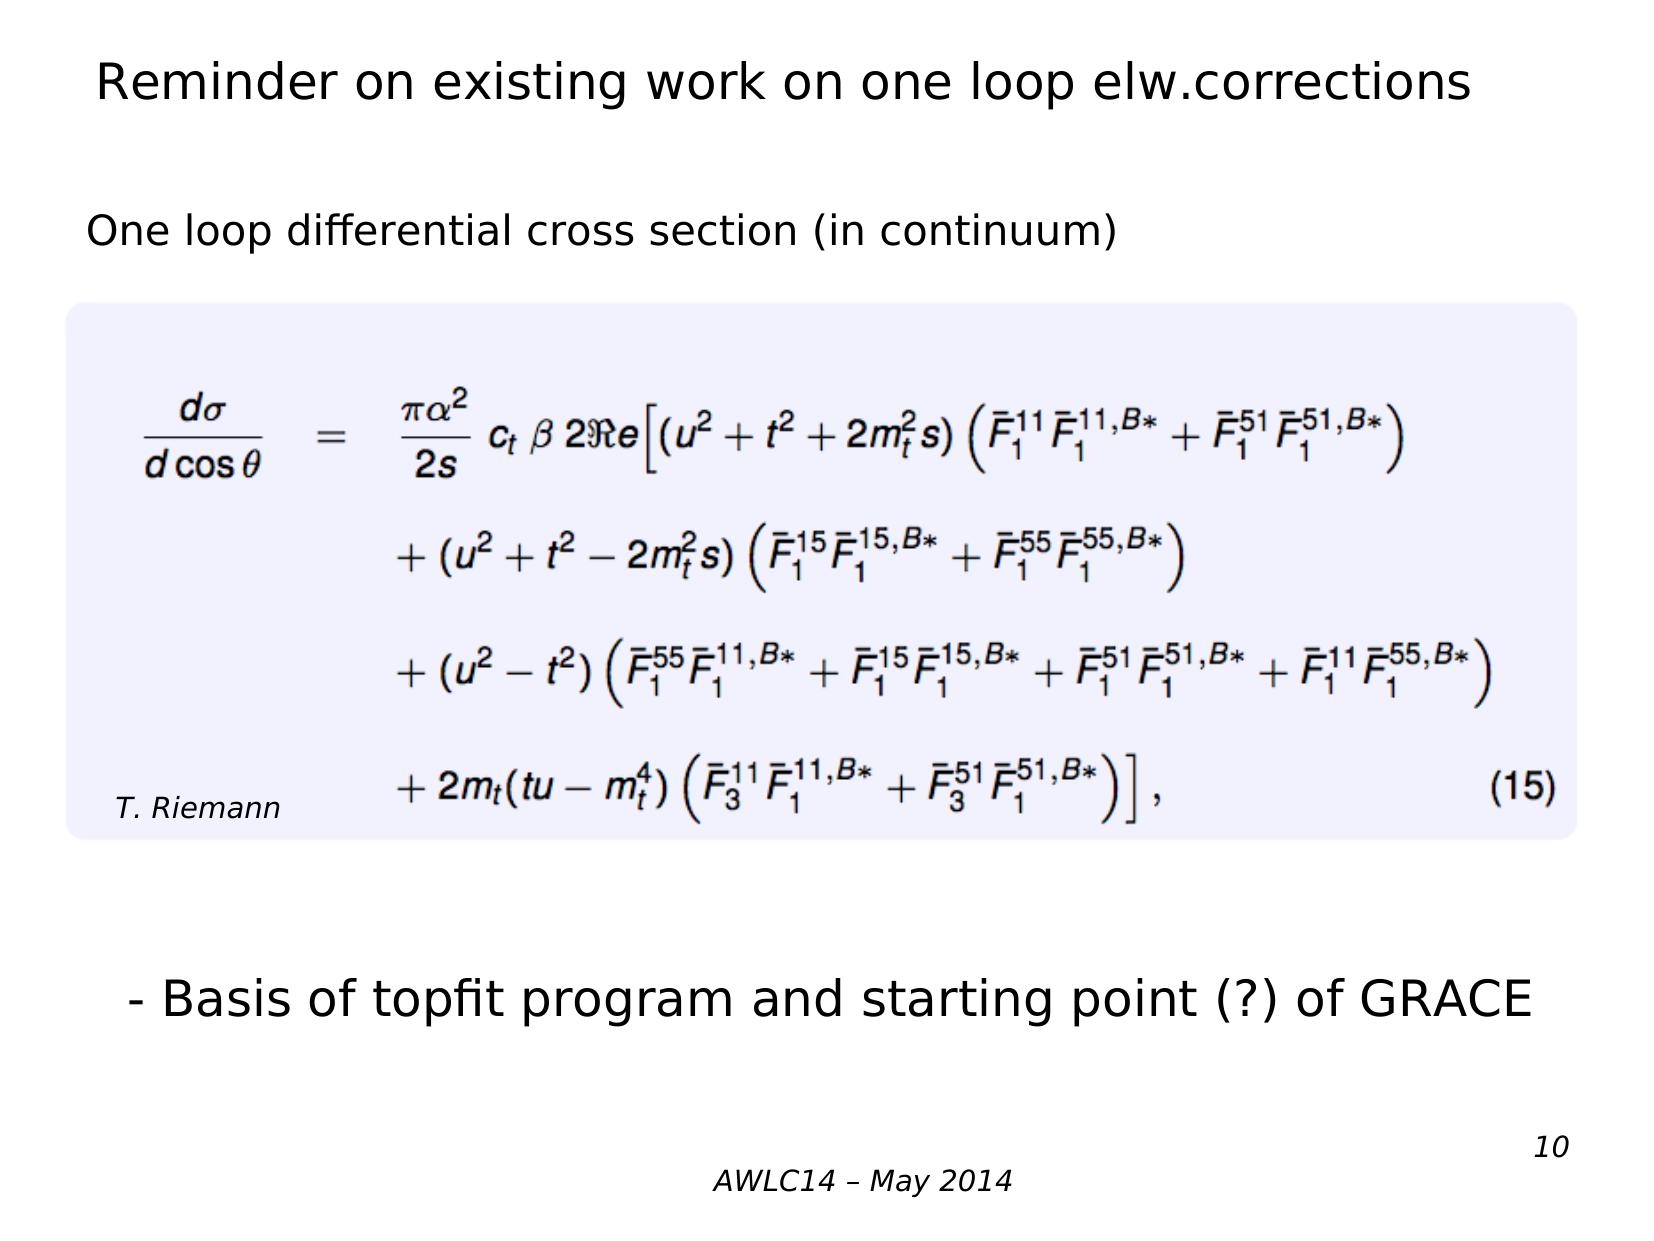

Reminder on existing work on one loop elw.corrections
One loop differential cross section (in continuum)
T. Riemann
- Basis of topfit program and starting point (?) of GRACE
FCPPL Workshop - March 2012
10